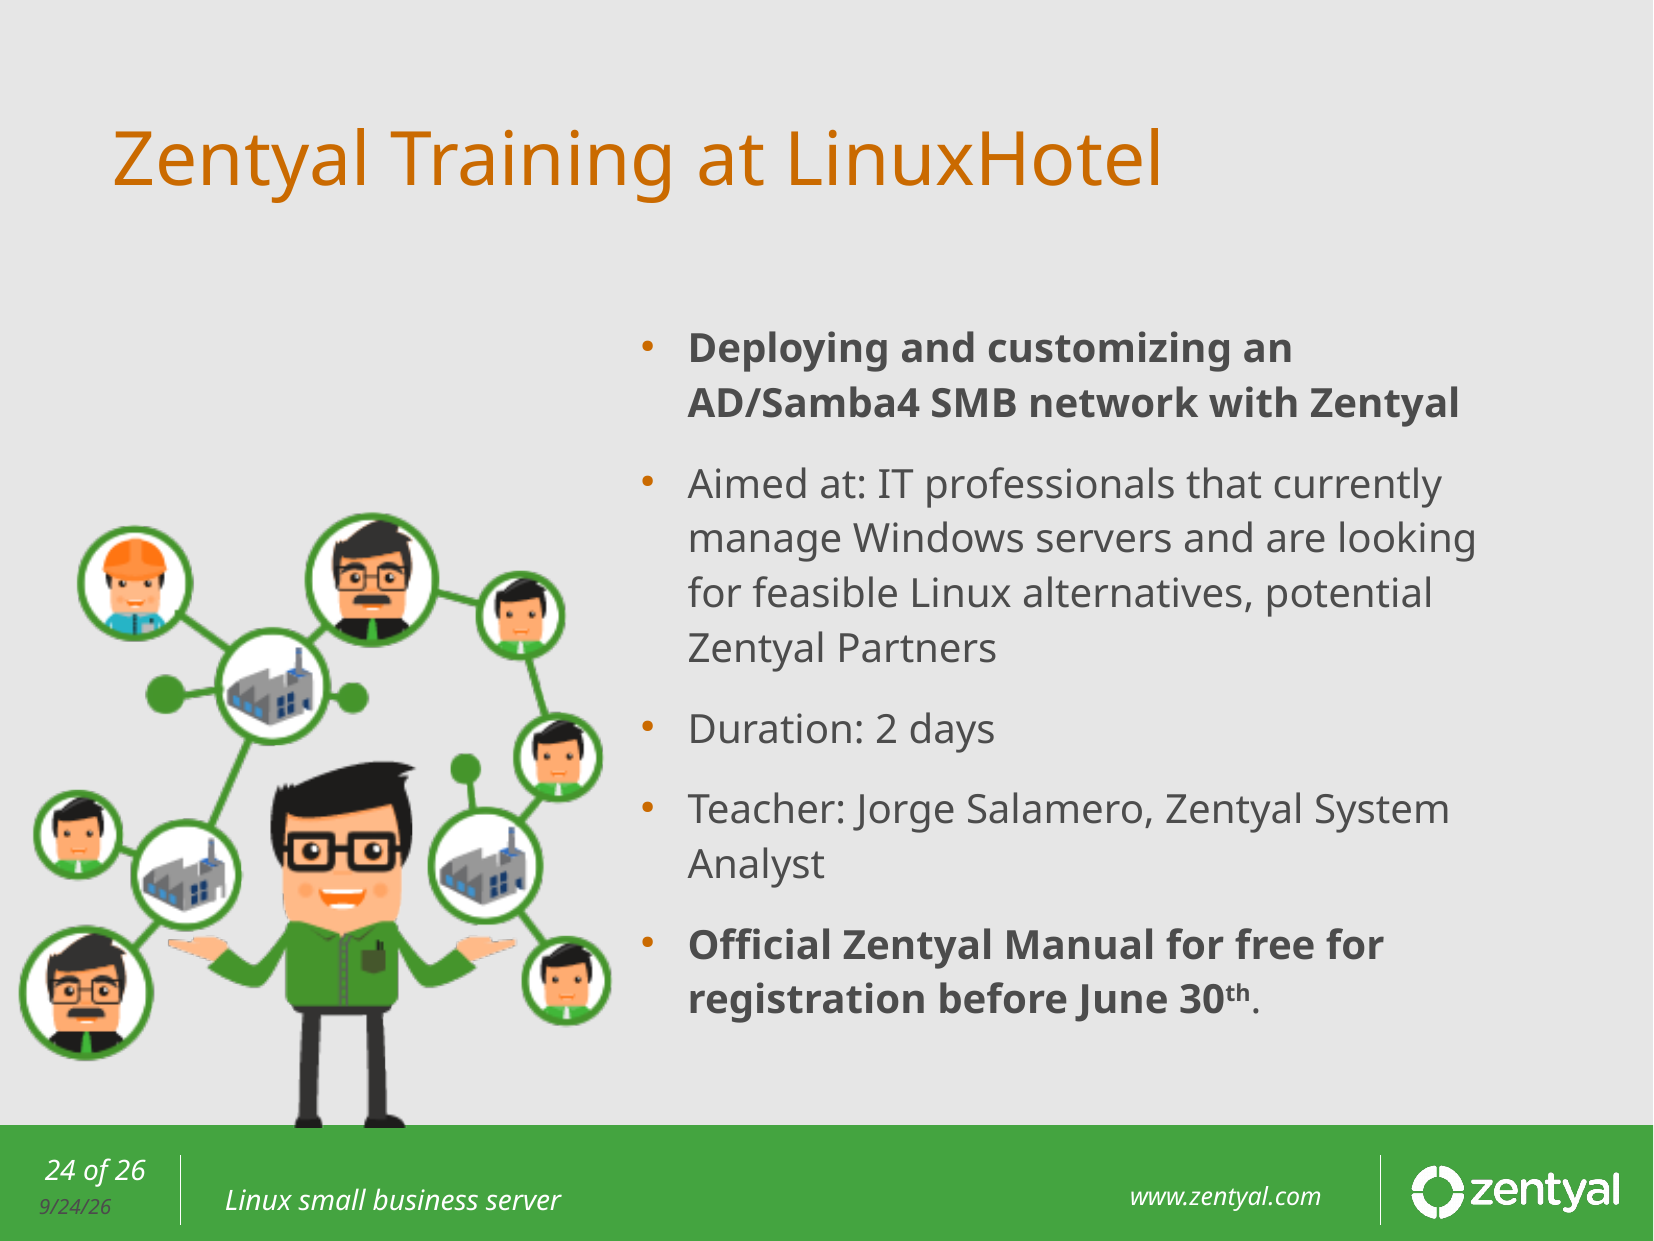

# Zentyal Training at LinuxHotel
Deploying and customizing an AD/Samba4 SMB network with Zentyal
Aimed at: IT professionals that currently manage Windows servers and are looking for feasible Linux alternatives, potential Zentyal Partners
Duration: 2 days
Teacher: Jorge Salamero, Zentyal System Analyst
Official Zentyal Manual for free for registration before June 30th.